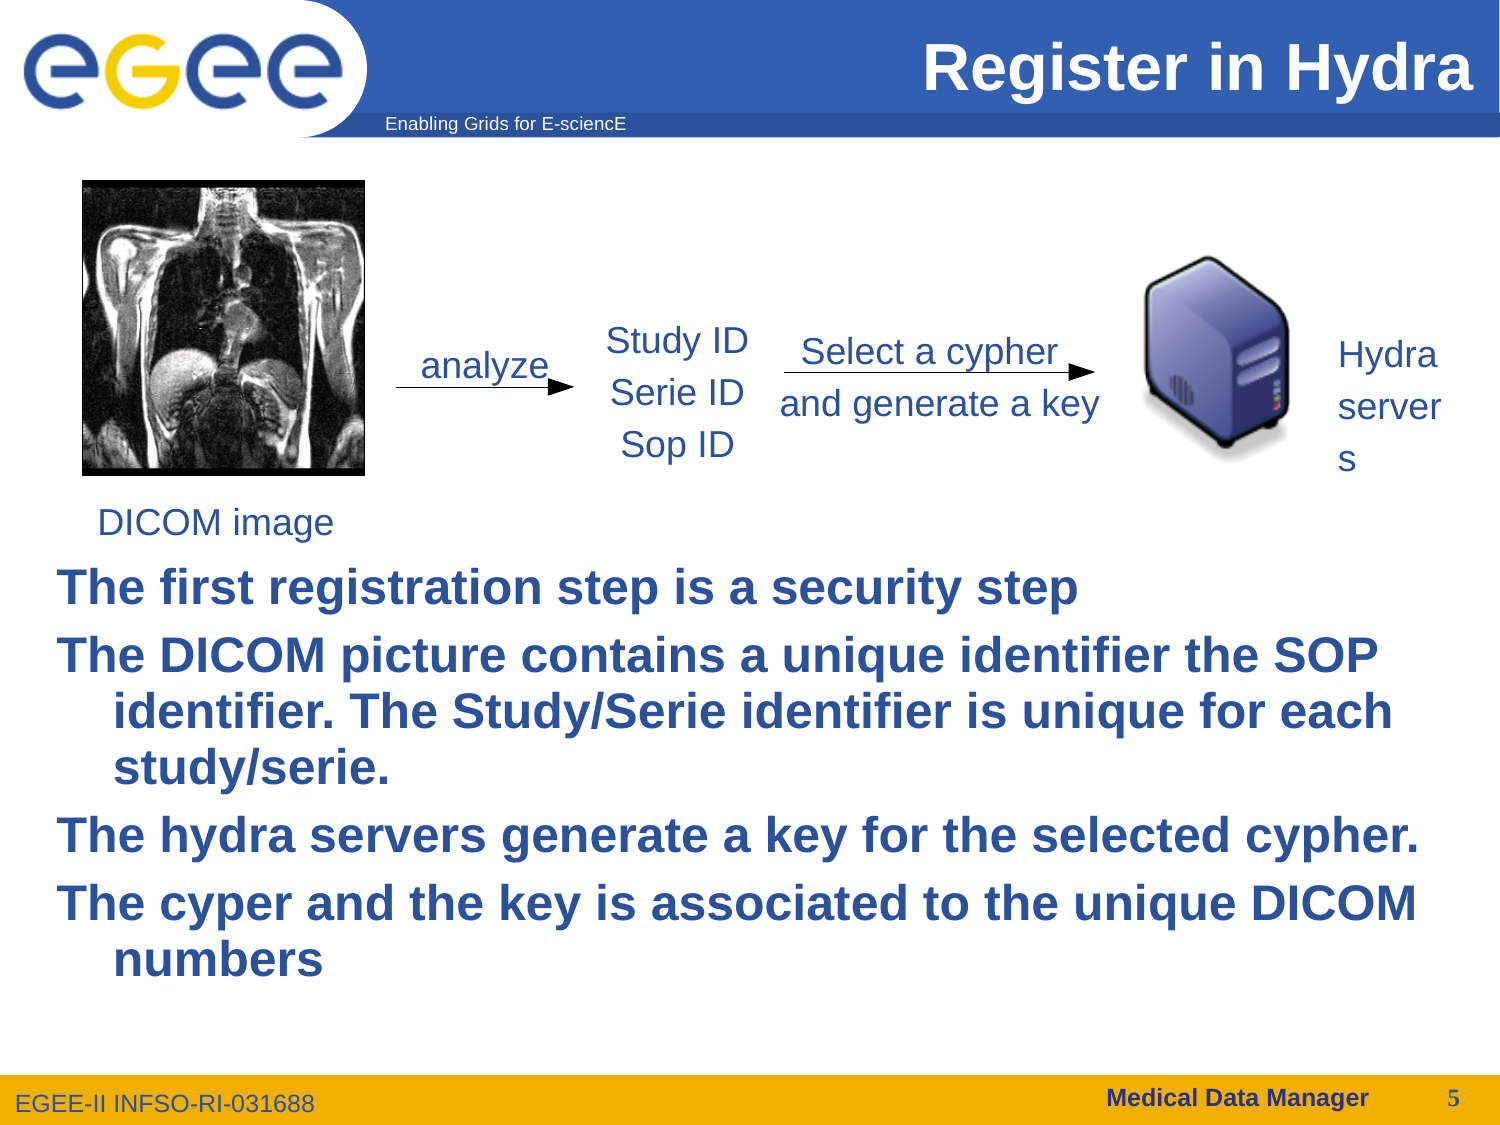

# Register in Hydra
Study ID
Serie ID
Sop ID
Hydra
servers
 Select a cypher
and generate a key
analyze
DICOM image
The first registration step is a security step
The DICOM picture contains a unique identifier the SOP identifier. The Study/Serie identifier is unique for each study/serie.
The hydra servers generate a key for the selected cypher.
The cyper and the key is associated to the unique DICOM numbers
5